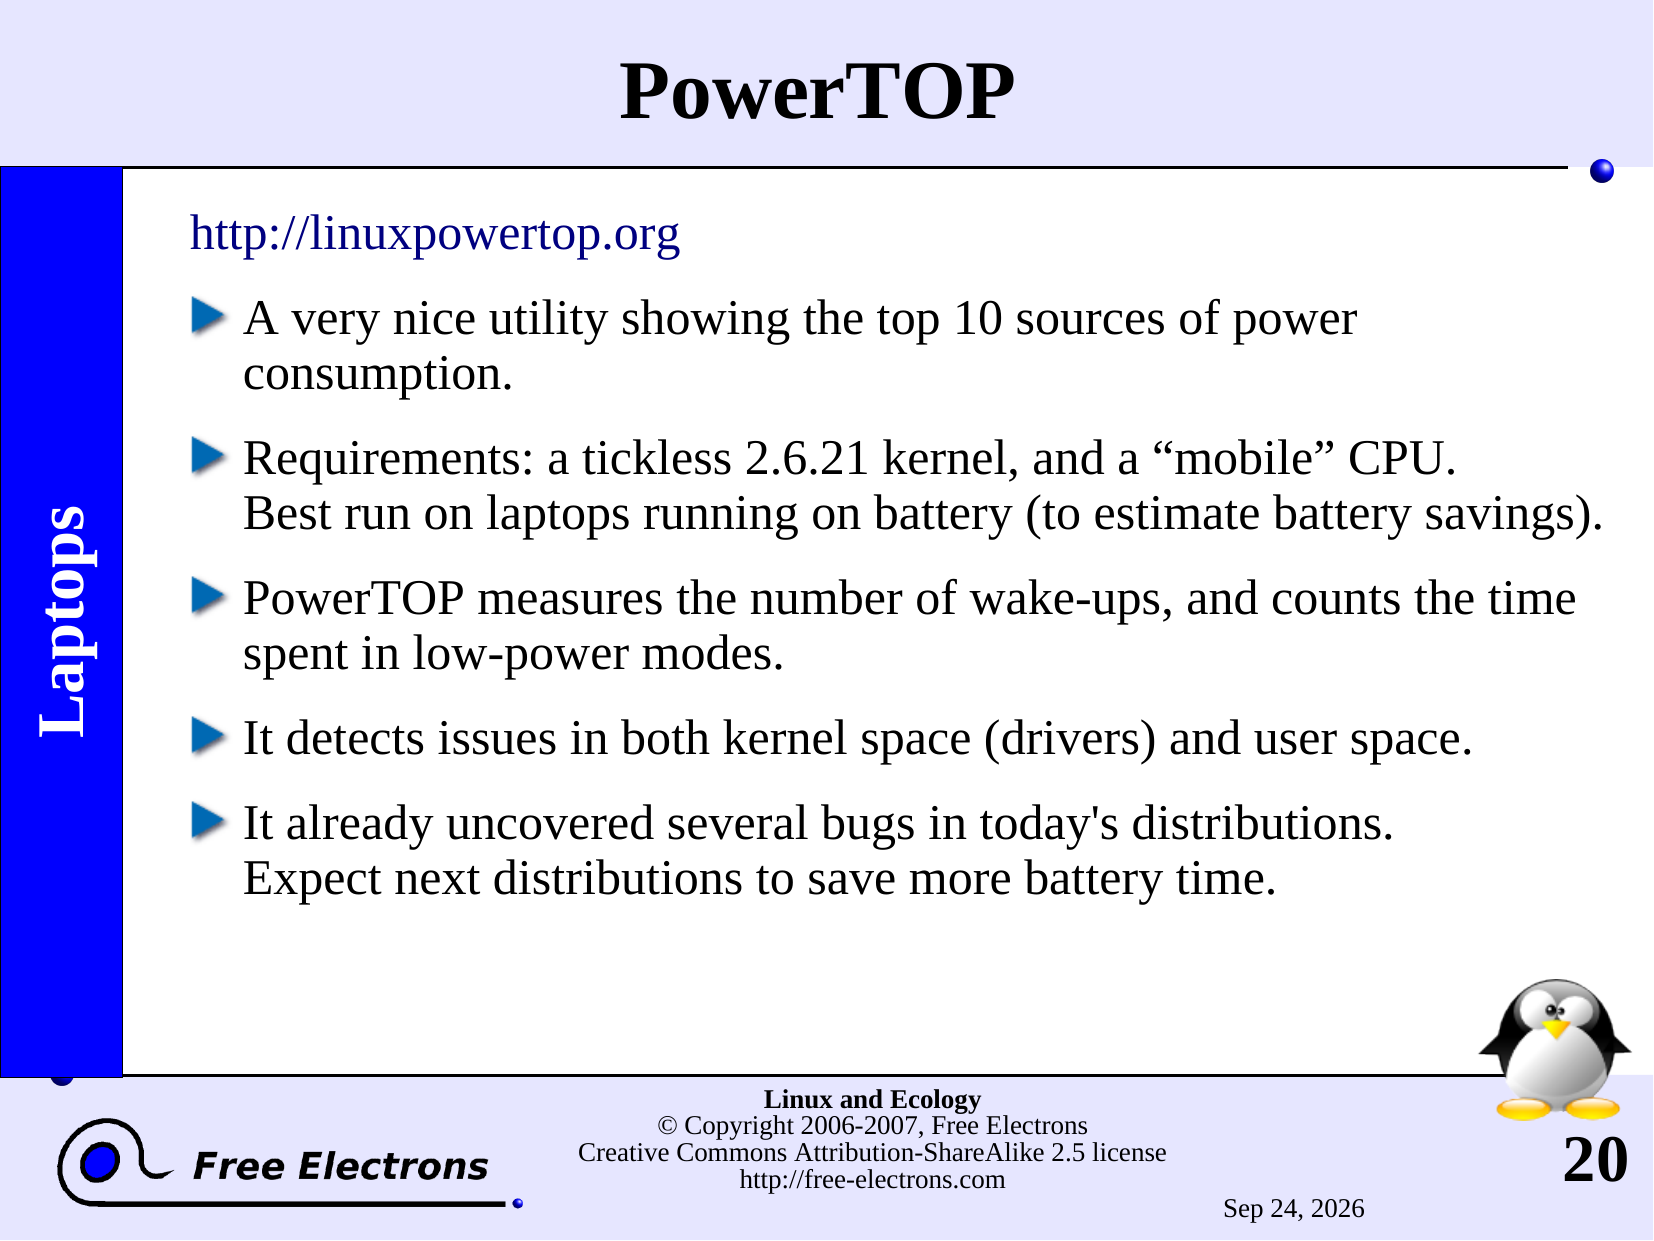

# PowerTOP
http://linuxpowertop.org
A very nice utility showing the top 10 sources of power consumption.
Requirements: a tickless 2.6.21 kernel, and a “mobile” CPU.
Best run on laptops running on battery (to estimate battery savings).
PowerTOP measures the number of wake-ups, and counts the time spent in low-power modes.
It detects issues in both kernel space (drivers) and user space.
It already uncovered several bugs in today's distributions.
Expect next distributions to save more battery time.
Laptops